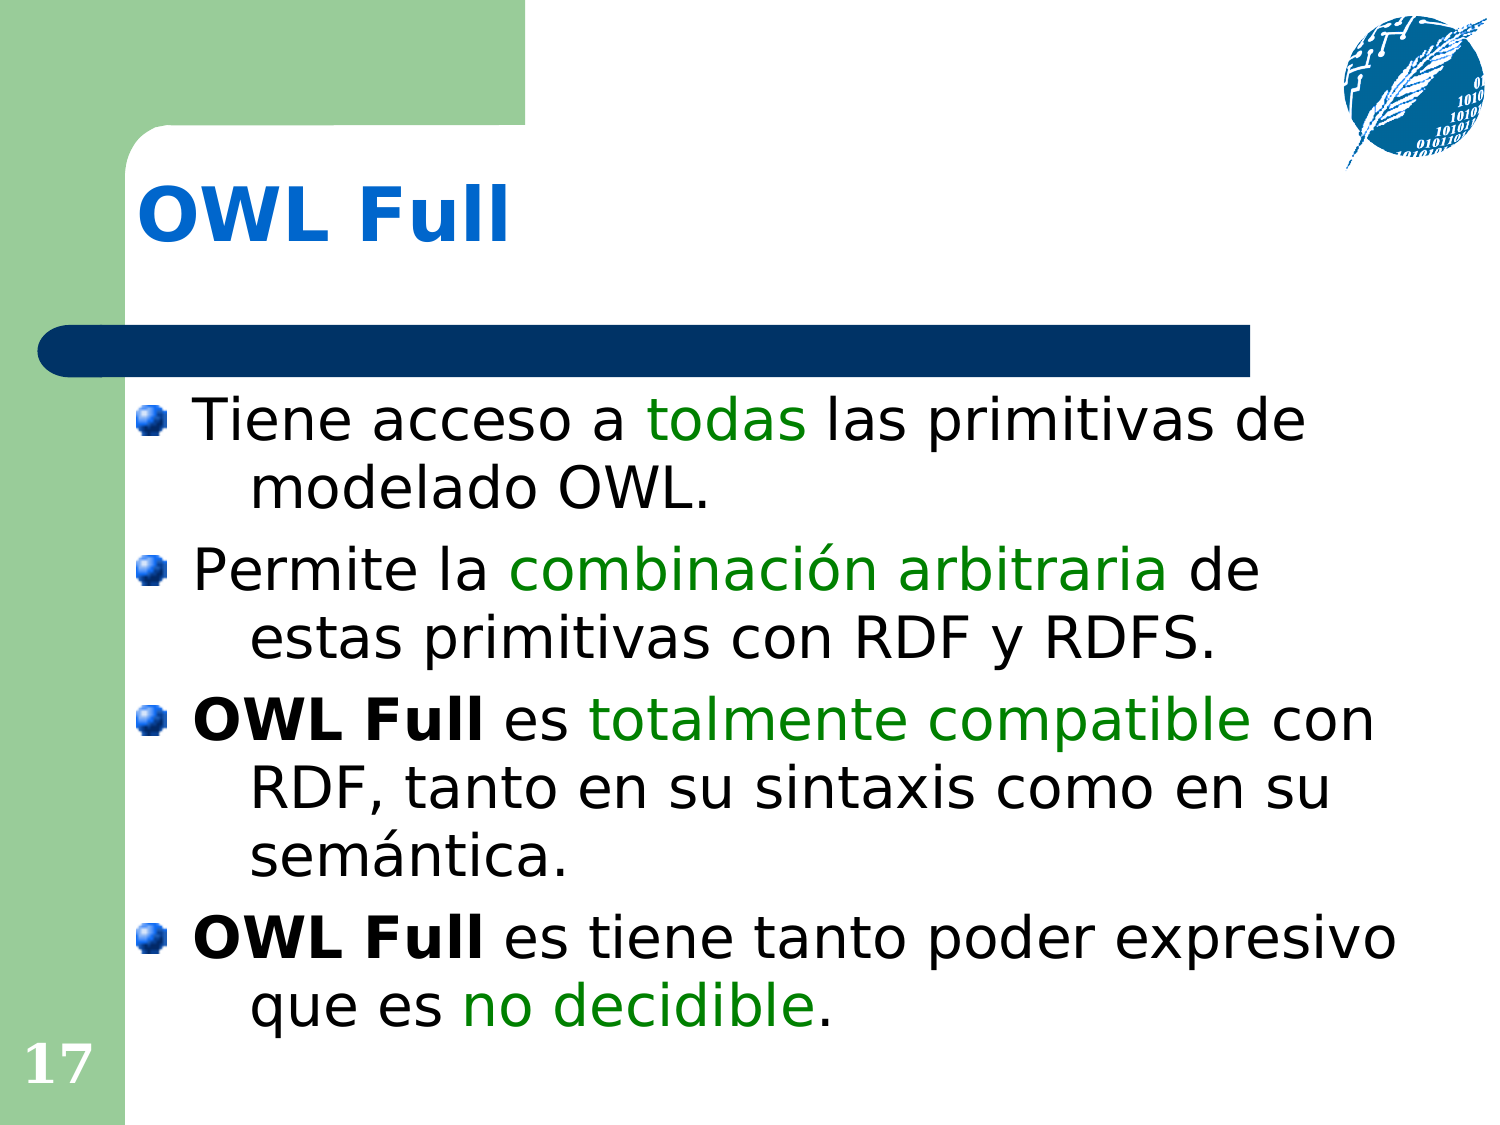

# OWL Full
Tiene acceso a todas las primitivas de modelado OWL.
Permite la combinación arbitraria de estas primitivas con RDF y RDFS.
OWL Full es totalmente compatible con RDF, tanto en su sintaxis como en su semántica.
OWL Full es tiene tanto poder expresivo que es no decidible.
17